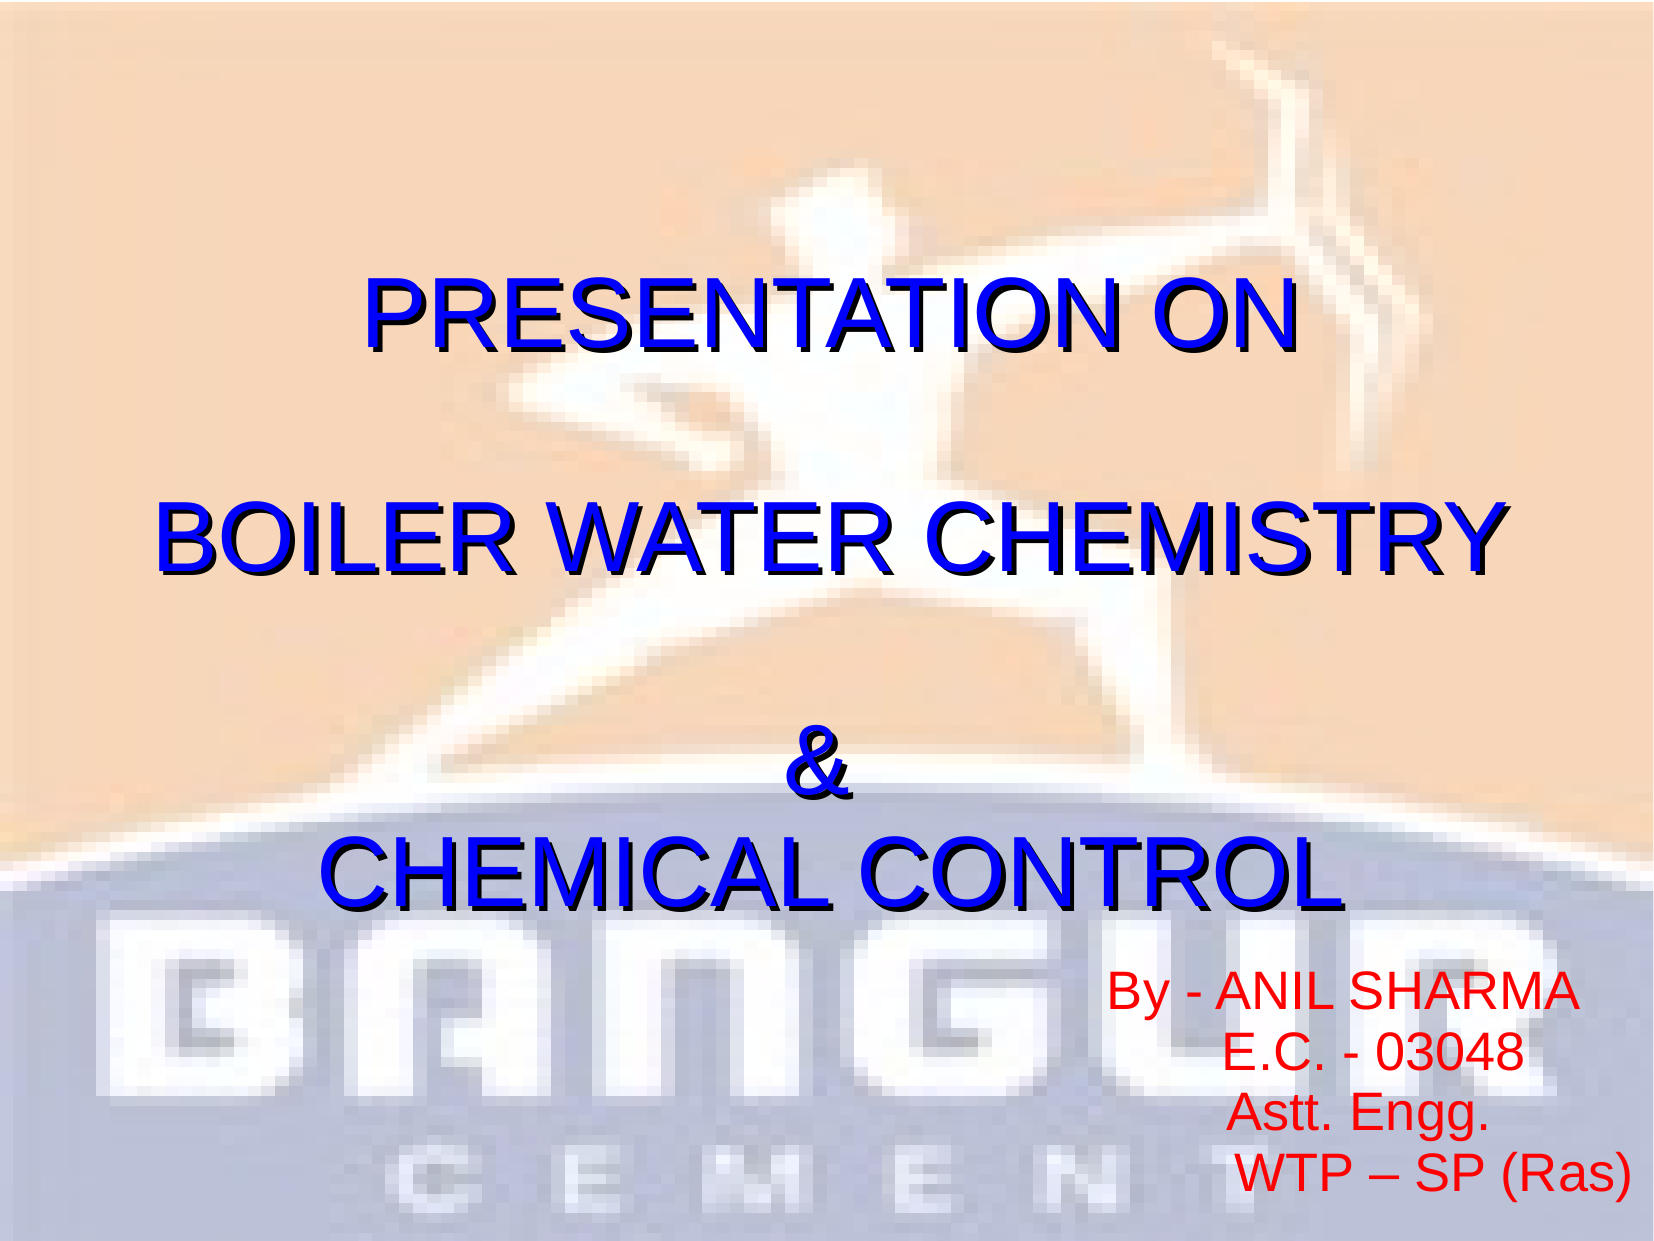

By - ANIL SHARMA
												 E.C. - 03048
 Astt. Engg.
 WTP – SP (Ras)
# PRESENTATION ON BOILER WATER CHEMISTRY & CHEMICAL CONTROL